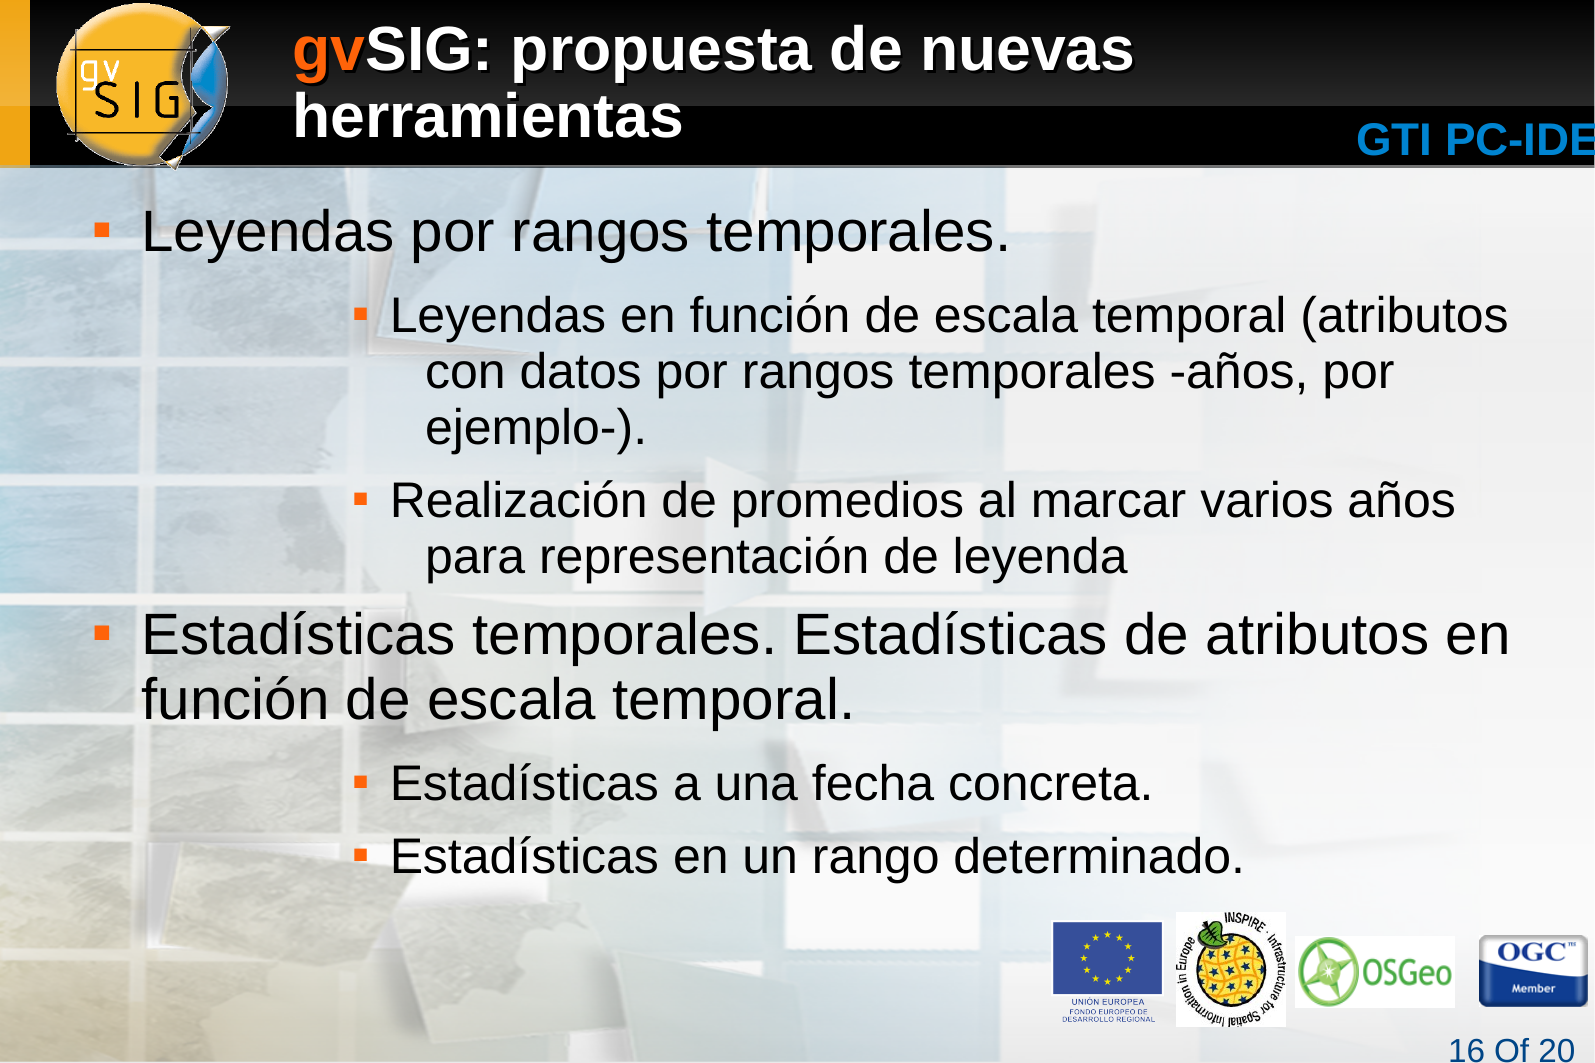

gvSIG: propuesta de nuevas herramientas
# Leyendas por rangos temporales.
Leyendas en función de escala temporal (atributos con datos por rangos temporales -años, por ejemplo-).
Realización de promedios al marcar varios años para representación de leyenda
Estadísticas temporales. Estadísticas de atributos en función de escala temporal.
Estadísticas a una fecha concreta.
Estadísticas en un rango determinado.